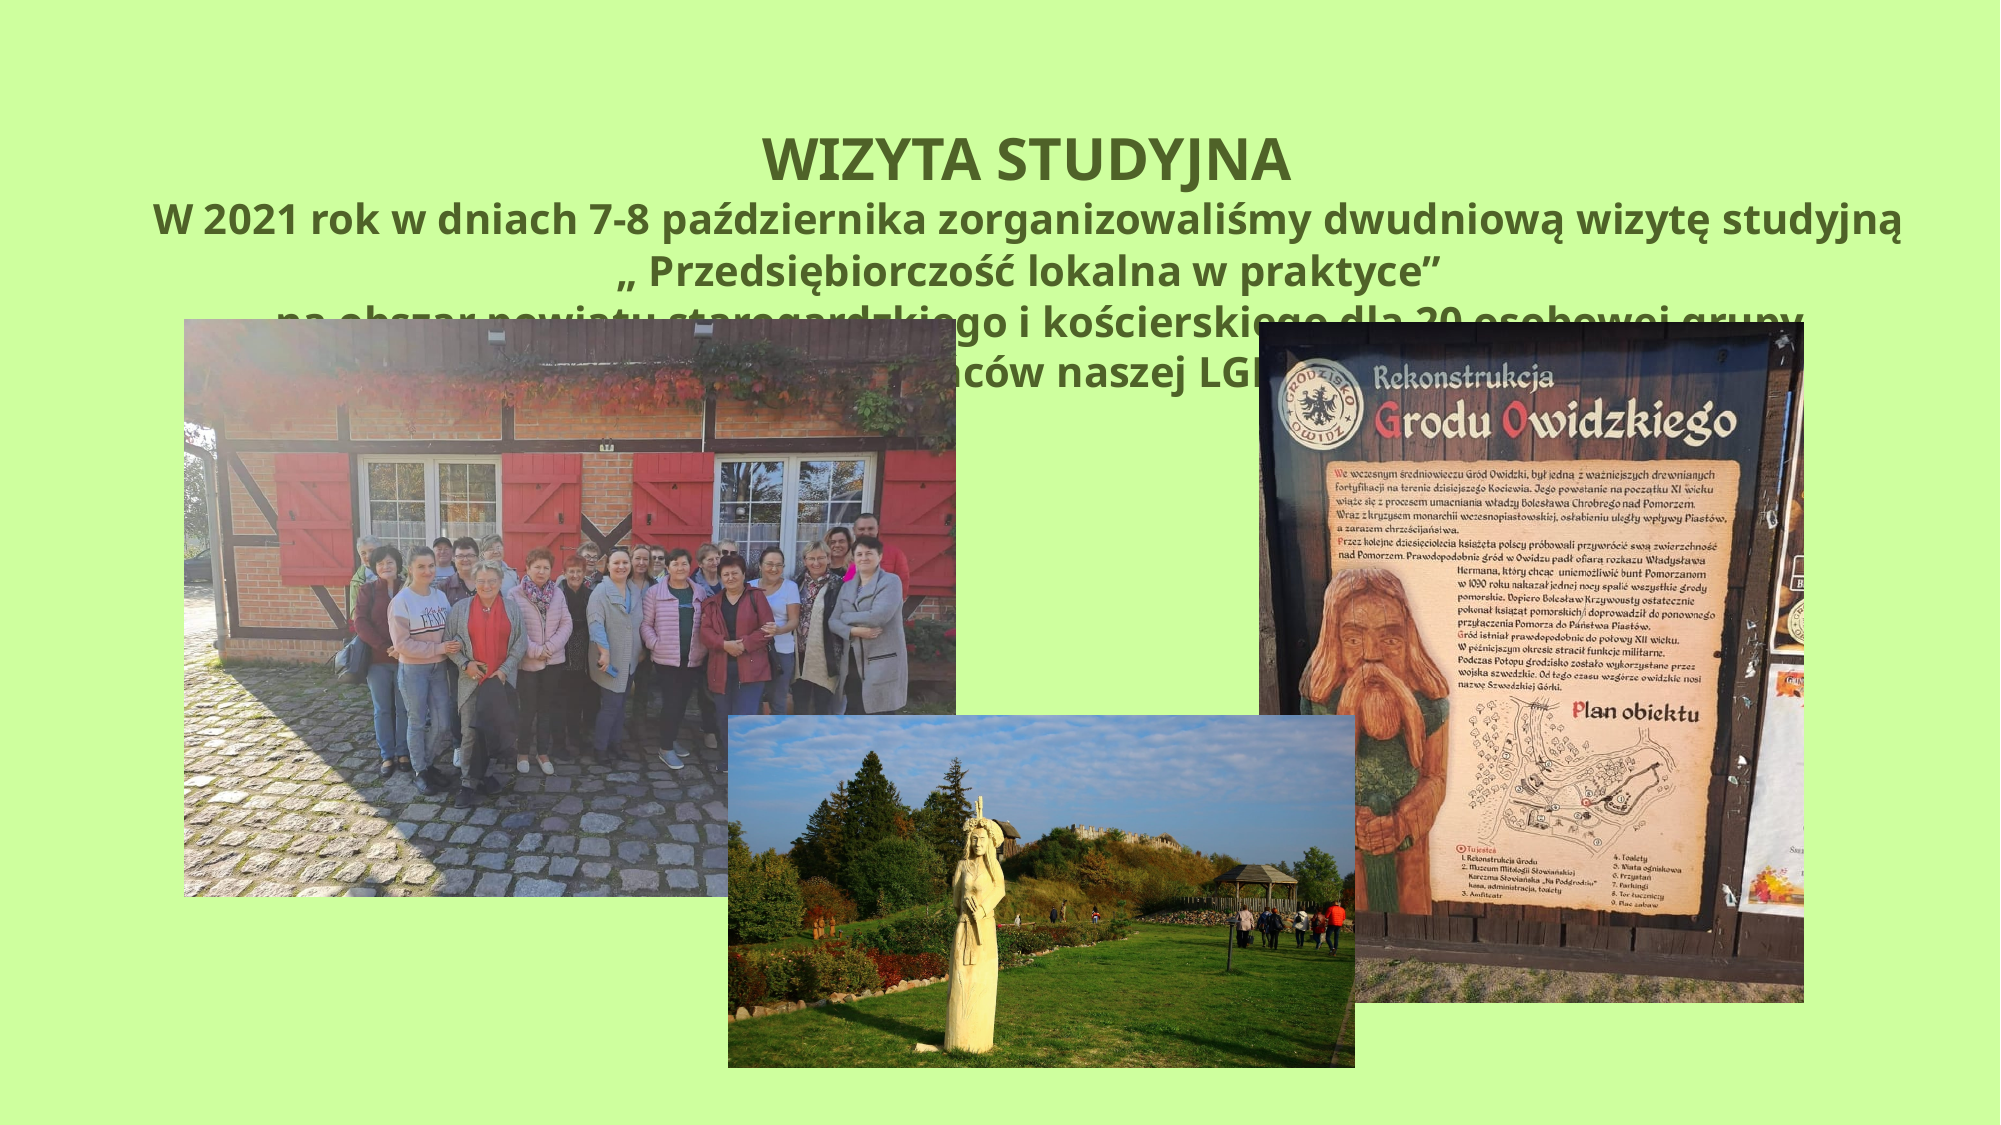

# WIZYTA STUDYJNA W 2021 rok w dniach 7-8 października zorganizowaliśmy dwudniową wizytę studyjną „ Przedsiębiorczość lokalna w praktyce” na obszar powiatu starogardzkiego i kościerskiego dla 20 osobowej grupy mieszkańców naszej LGD.